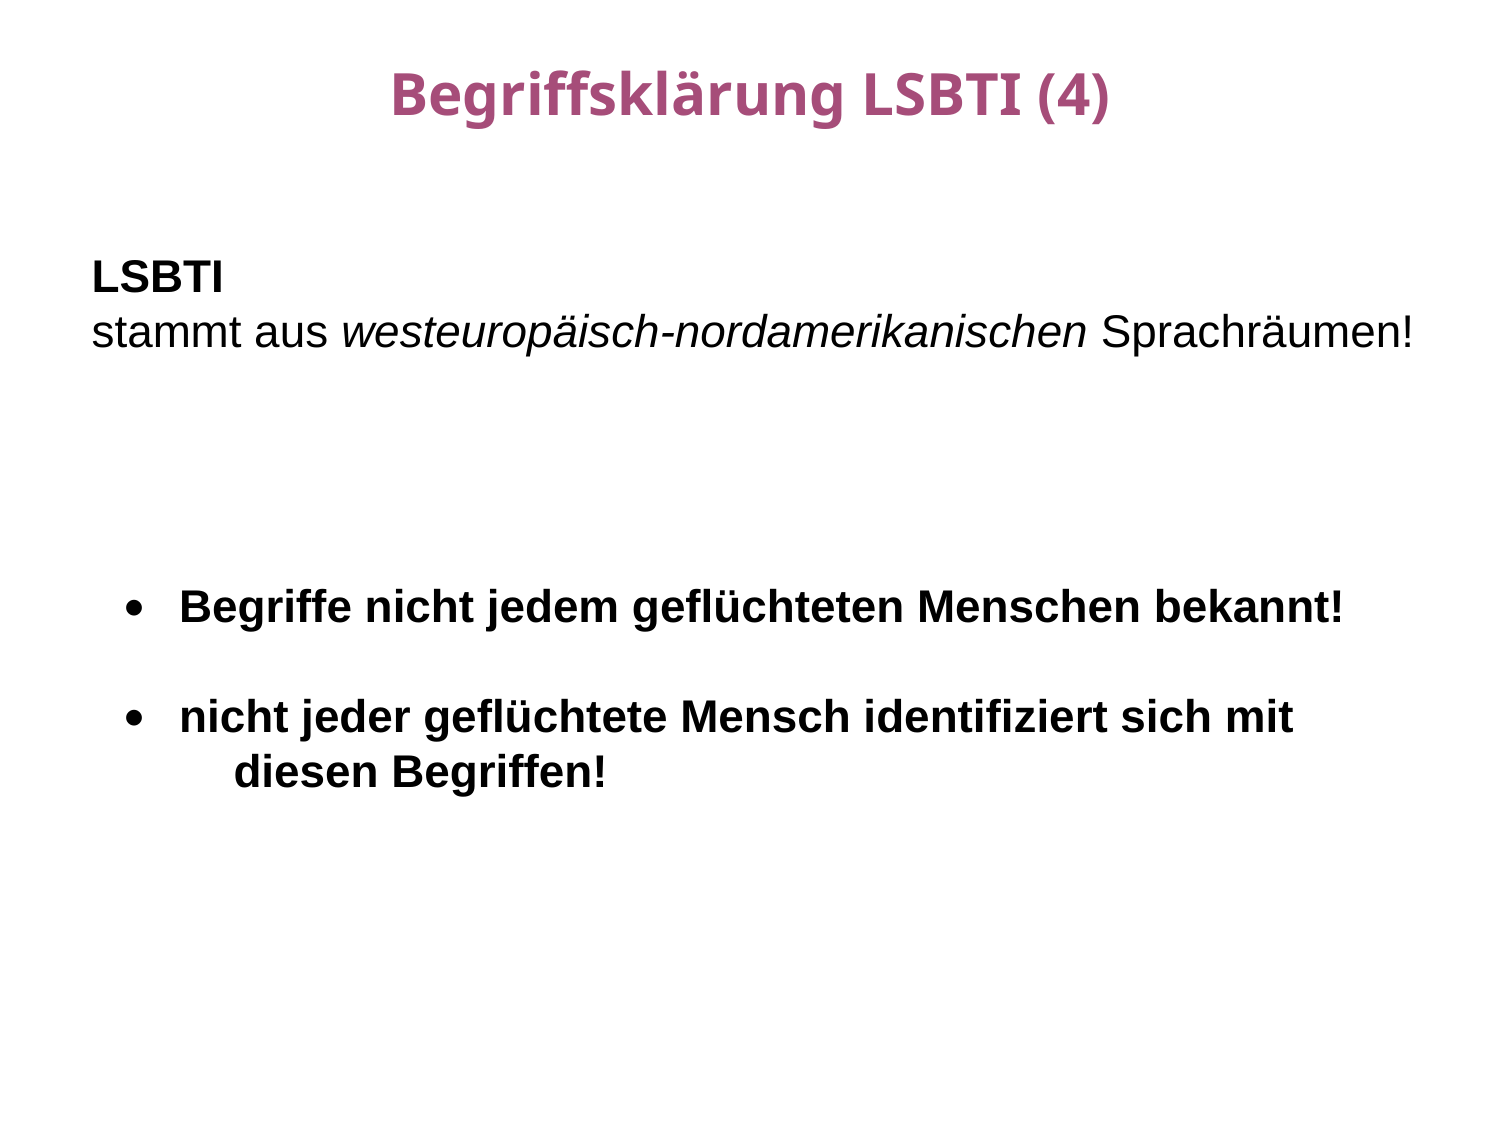

Begriffsklärung LSBTI (4)
LSBTI
stammt aus westeuropäisch-nordamerikanischen Sprachräumen!
Begriffe nicht jedem geflüchteten Menschen bekannt!
nicht jeder geflüchtete Mensch identifiziert sich mit diesen Begriffen!